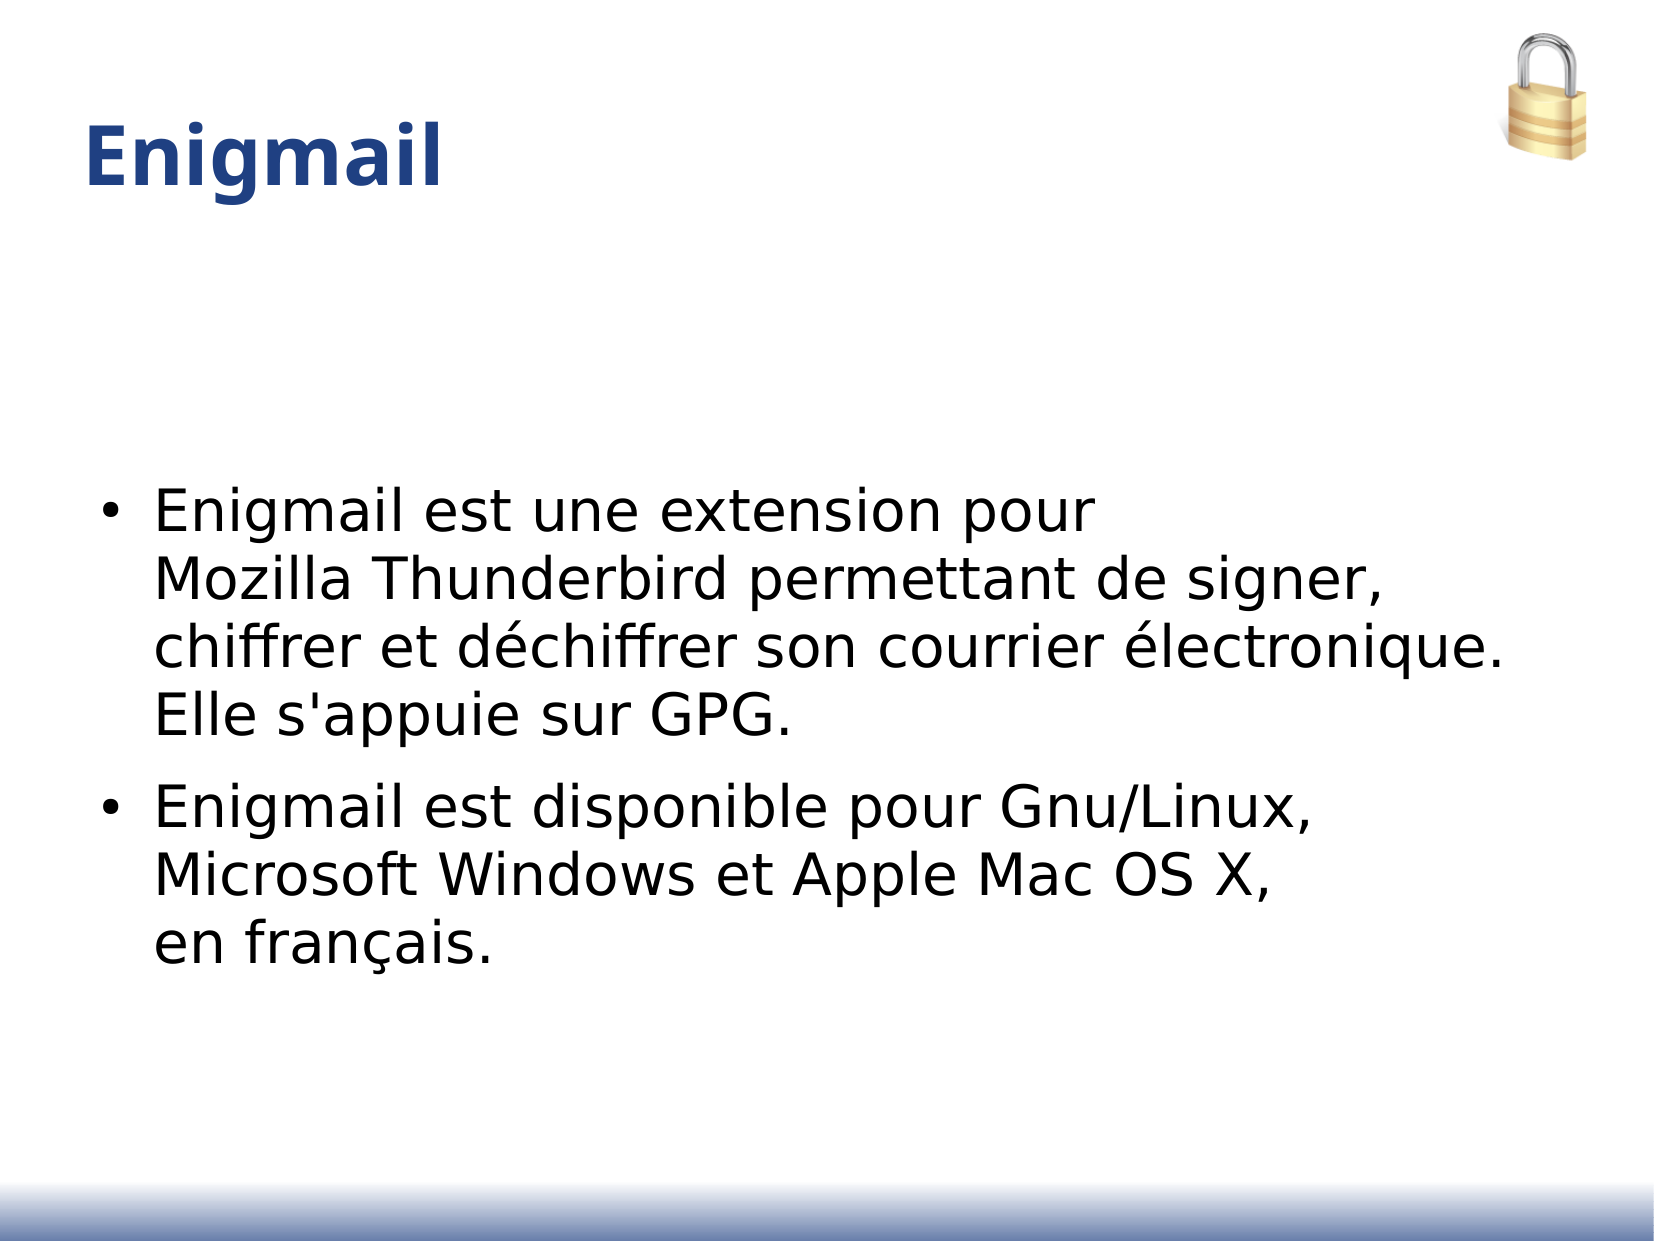

# Enigmail
Enigmail est une extension pour
Mozilla Thunderbird permettant de signer, chiffrer et déchiffrer son courrier électronique.
Elle s'appuie sur GPG.
Enigmail est disponible pour Gnu/Linux, Microsoft Windows et Apple Mac OS X,
en français.